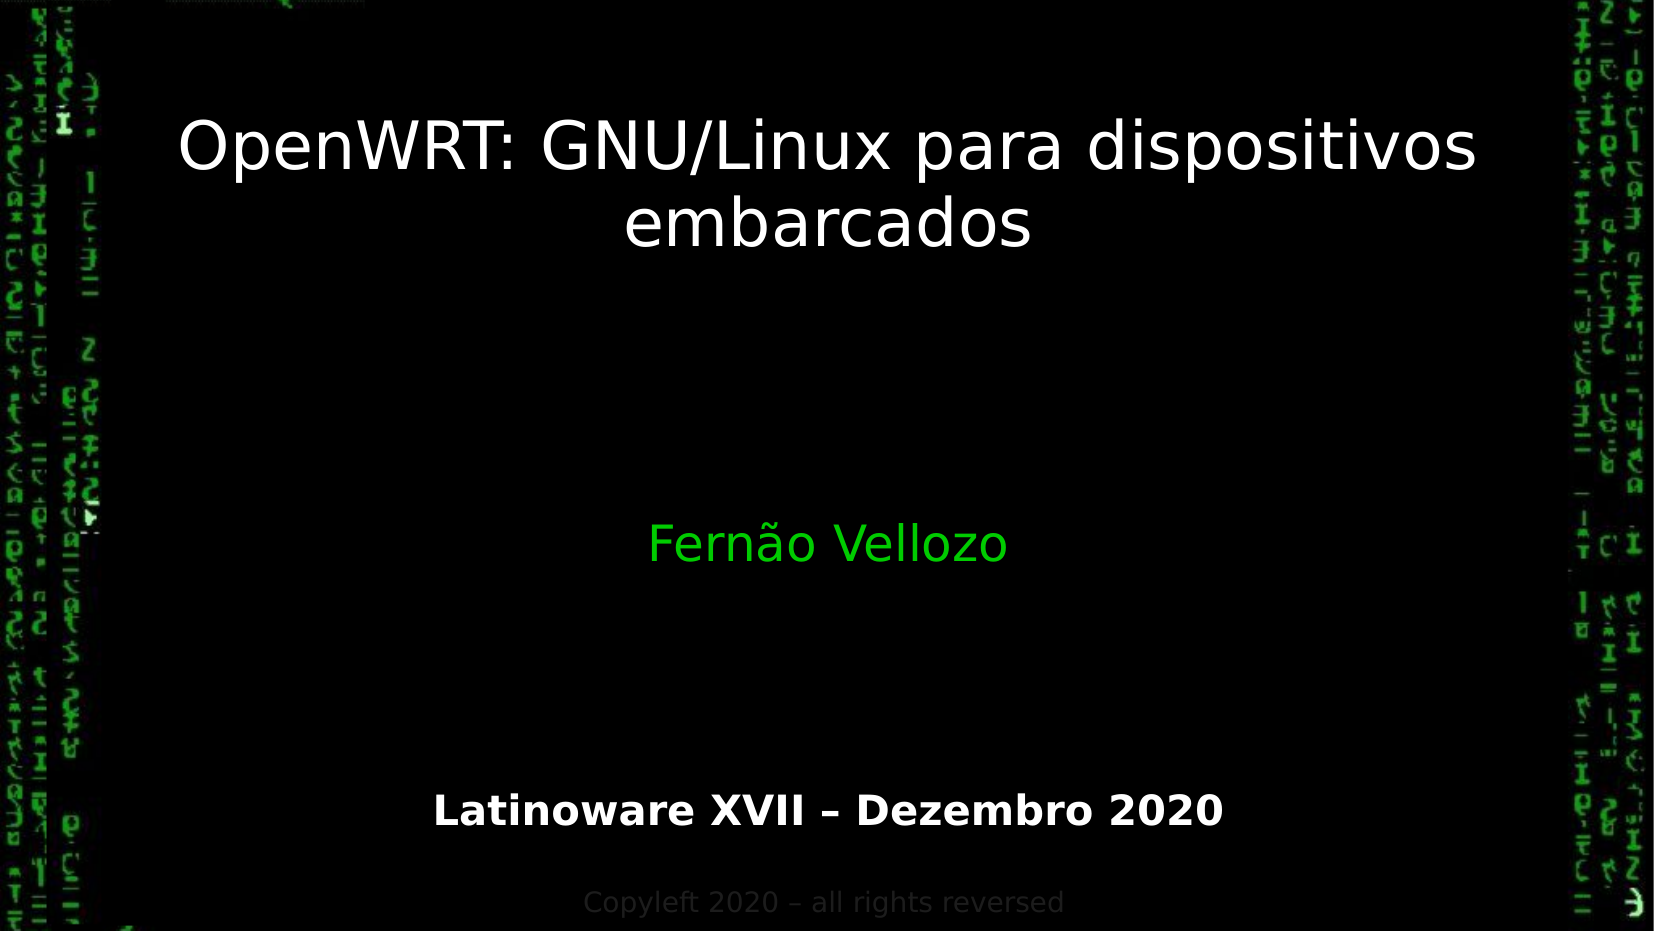

# OpenWRT: GNU/Linux para dispositivos embarcados
Fernão Vellozo
Latinoware XVII – Dezembro 2020
 Copyleft 2020 – all rights reversed